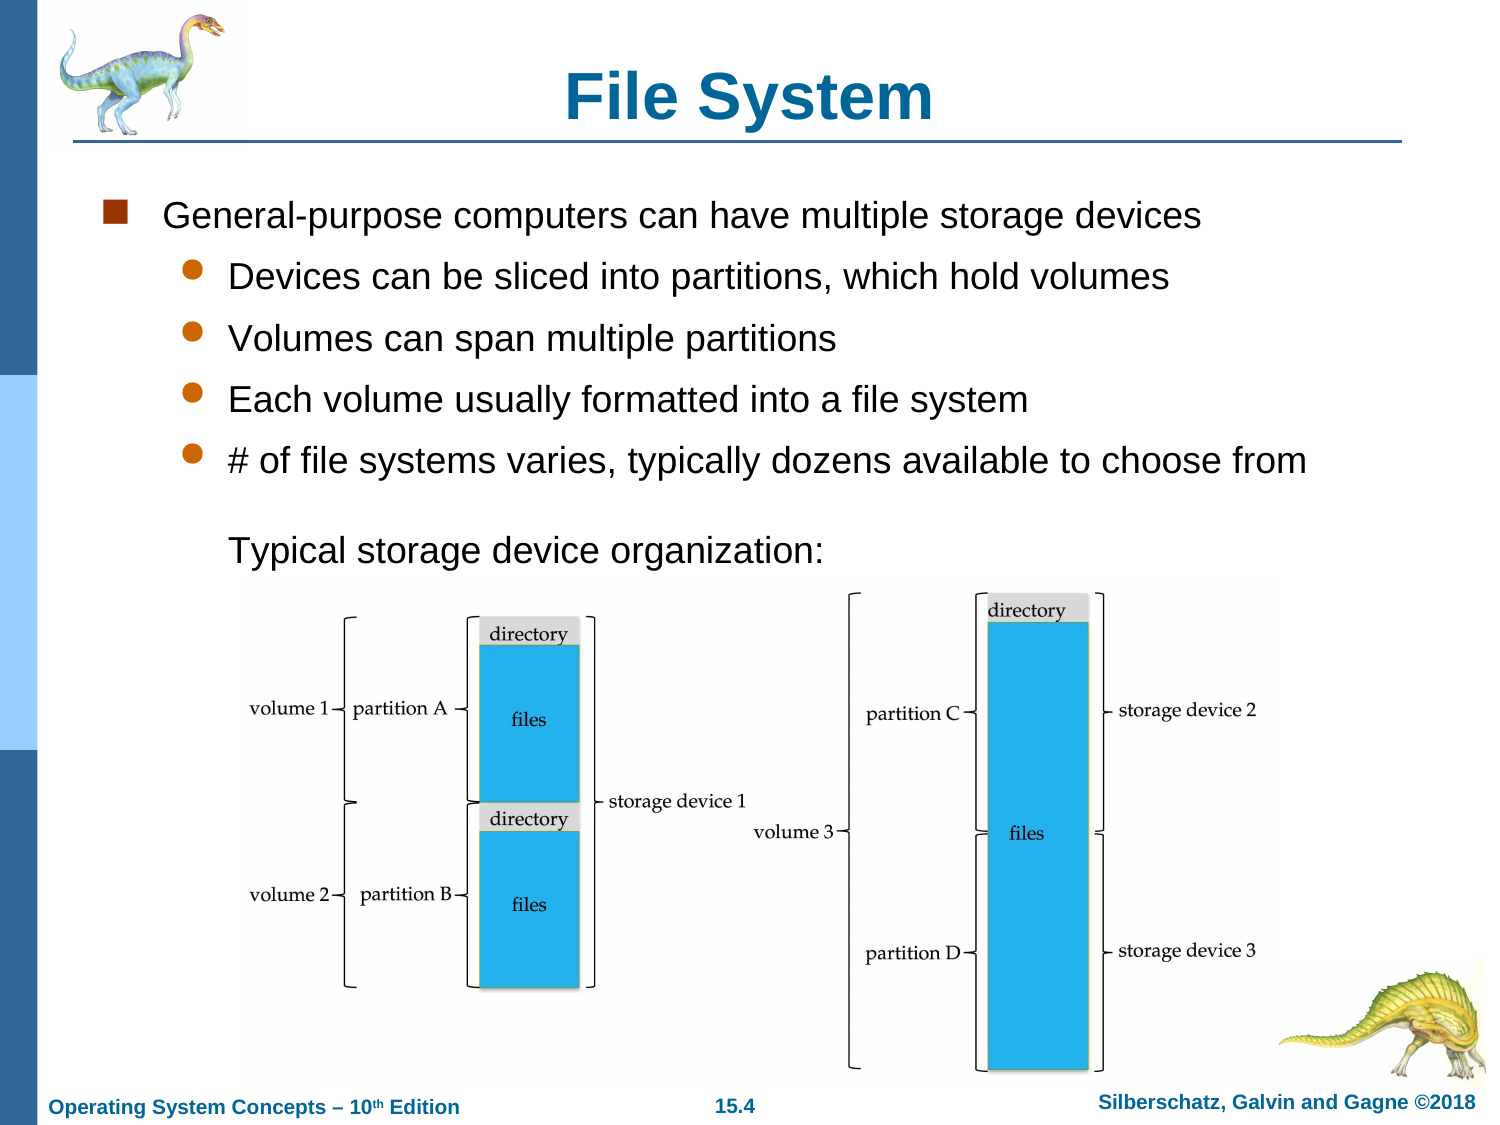

# File System
General-purpose computers can have multiple storage devices
Devices can be sliced into partitions, which hold volumes
Volumes can span multiple partitions
Each volume usually formatted into a file system
# of file systems varies, typically dozens available to choose from Typical storage device organization: